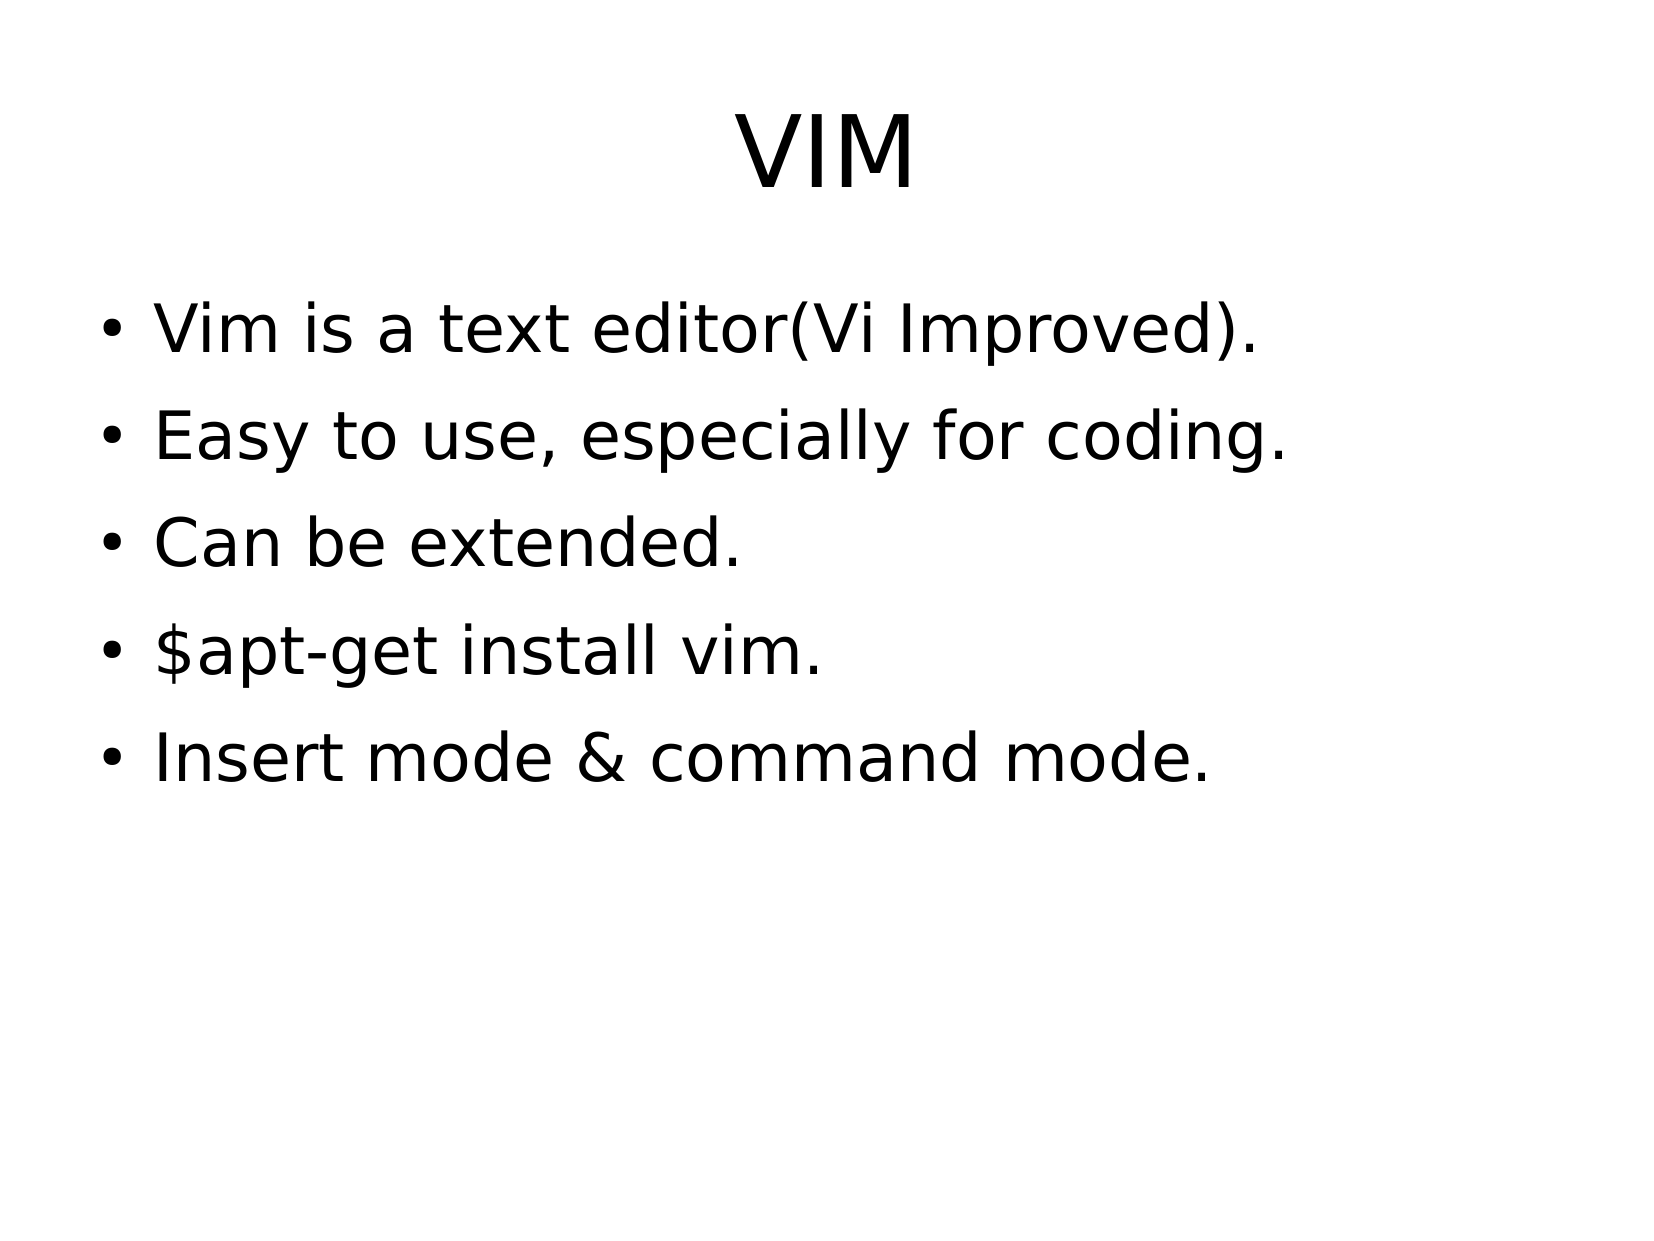

# VIM
Vim is a text editor(Vi Improved).
Easy to use, especially for coding.
Can be extended.
$apt-get install vim.
Insert mode & command mode.